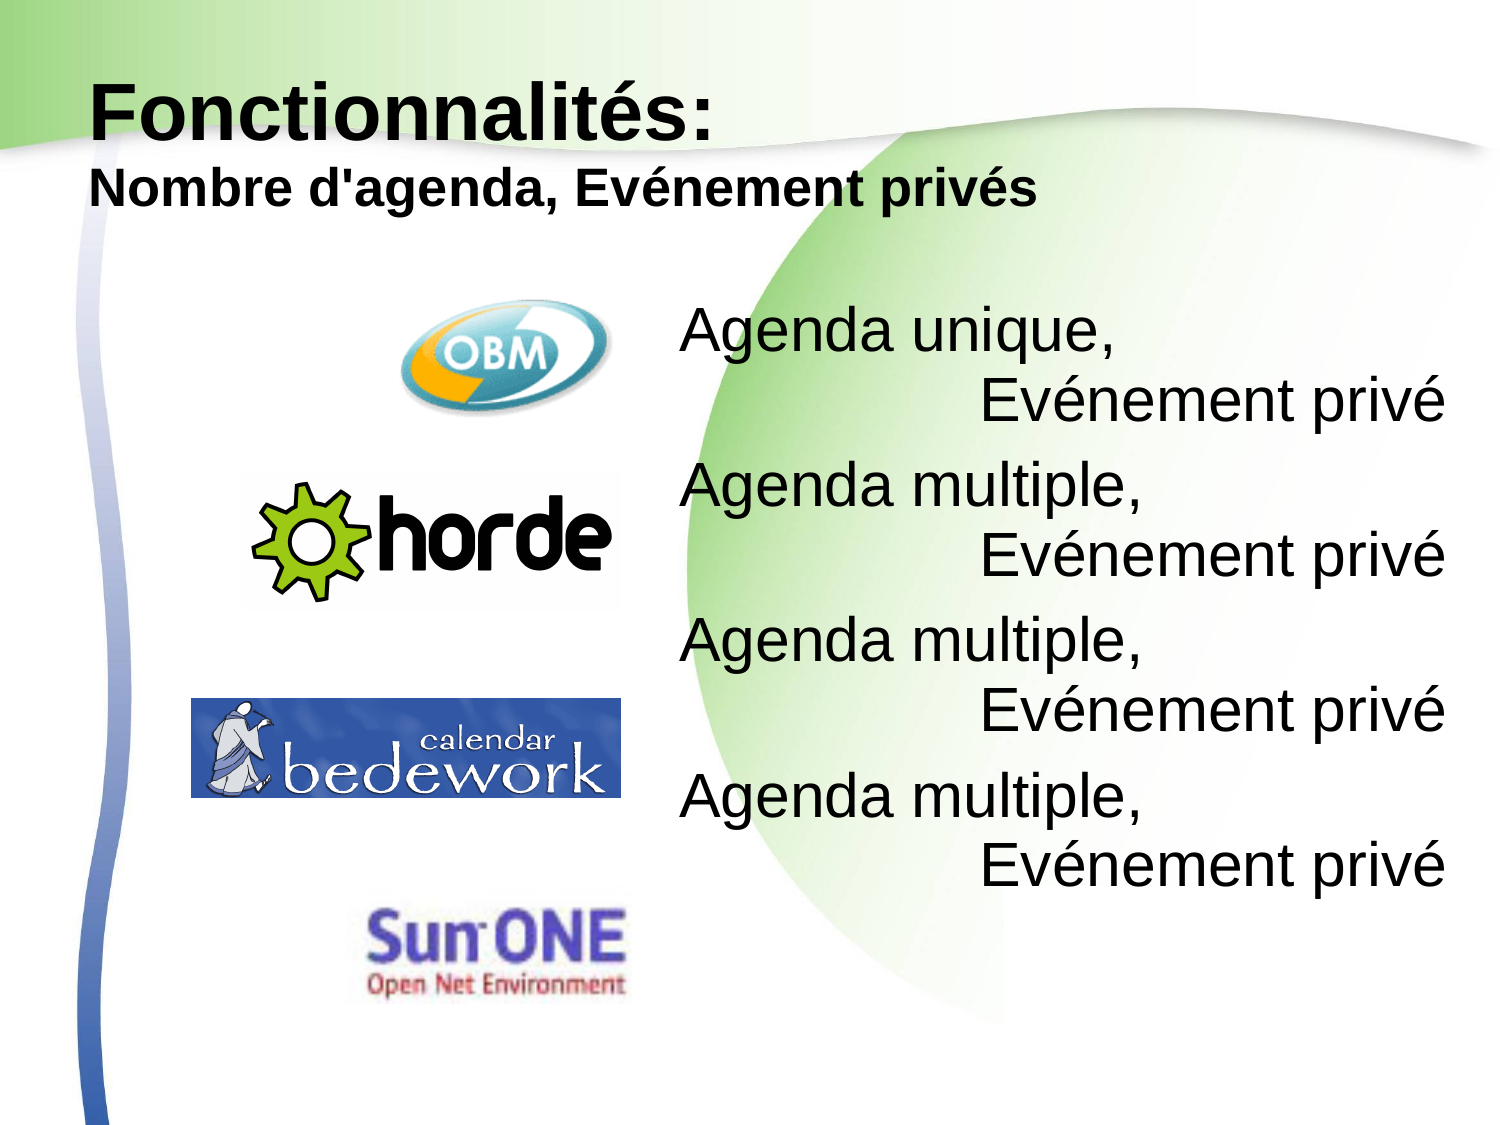

Fonctionnalités:
Nombre d'agenda, Evénement privés
Agenda unique, 				Evénement privé
Agenda multiple, 				Evénement privé
Agenda multiple, 				Evénement privé
Agenda multiple, 				Evénement privé
#